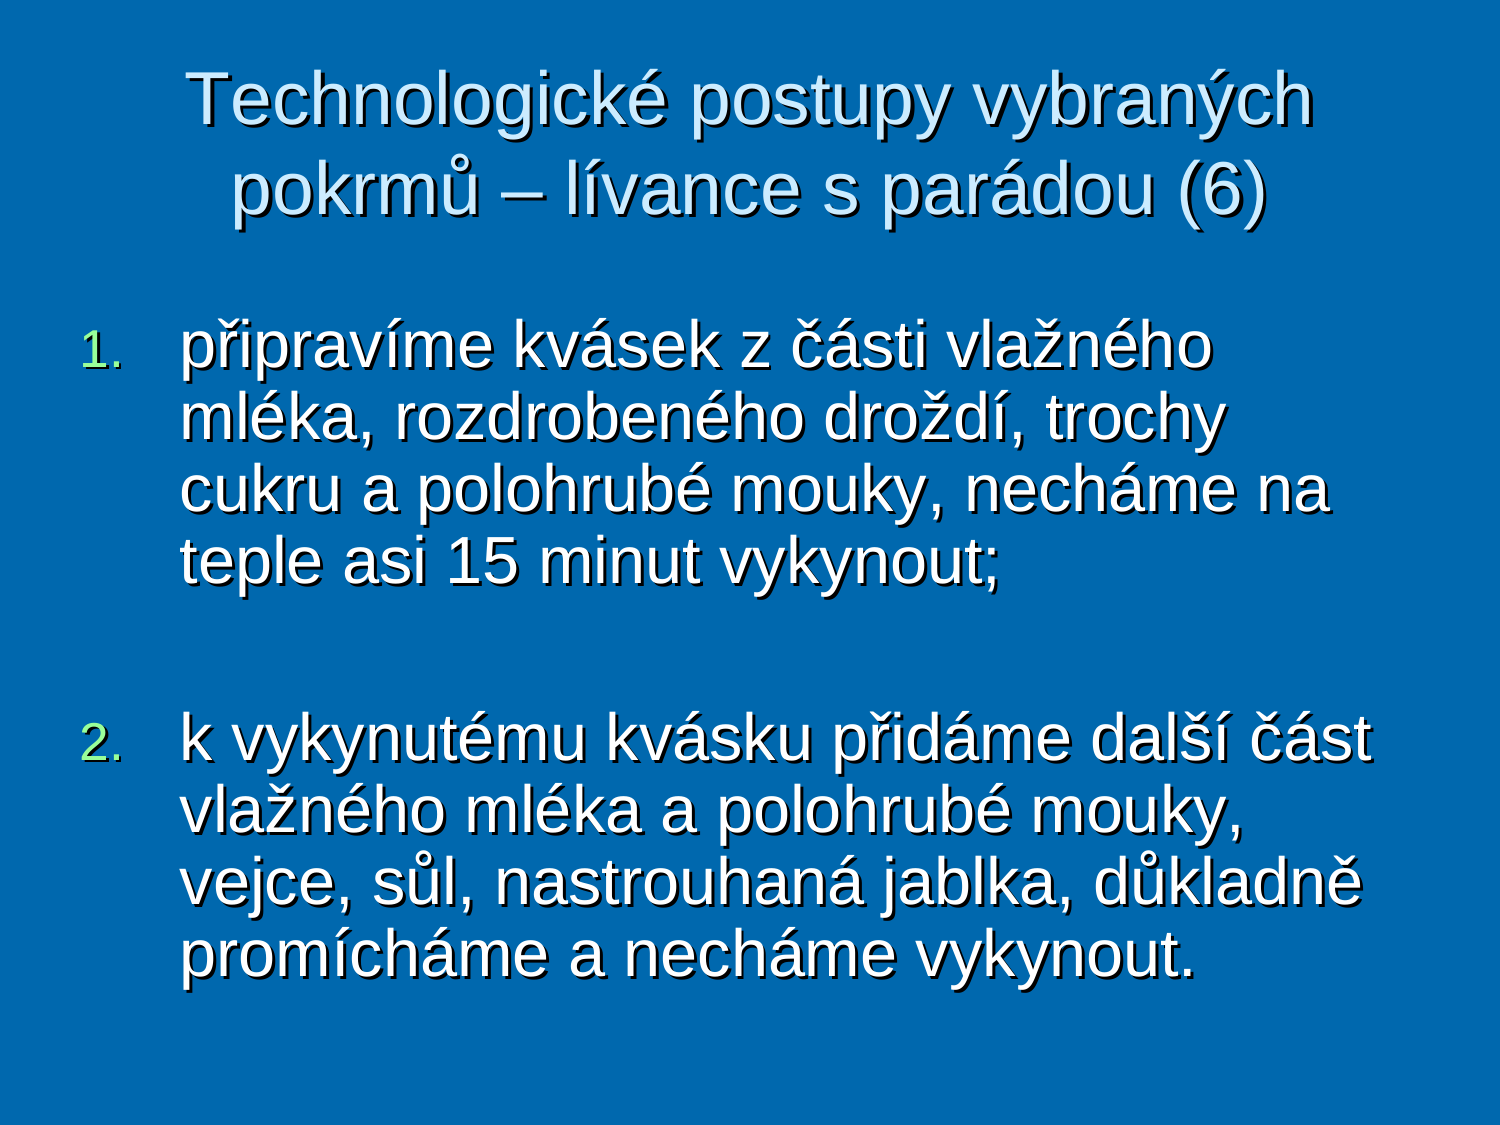

# Technologické postupy vybraných pokrmů – lívance s parádou (6)
připravíme kvásek z části vlažného mléka, rozdrobeného droždí, trochy cukru a polohrubé mouky, necháme na teple asi 15 minut vykynout;
k vykynutému kvásku přidáme další část vlažného mléka a polohrubé mouky, vejce, sůl, nastrouhaná jablka, důkladně promícháme a necháme vykynout.